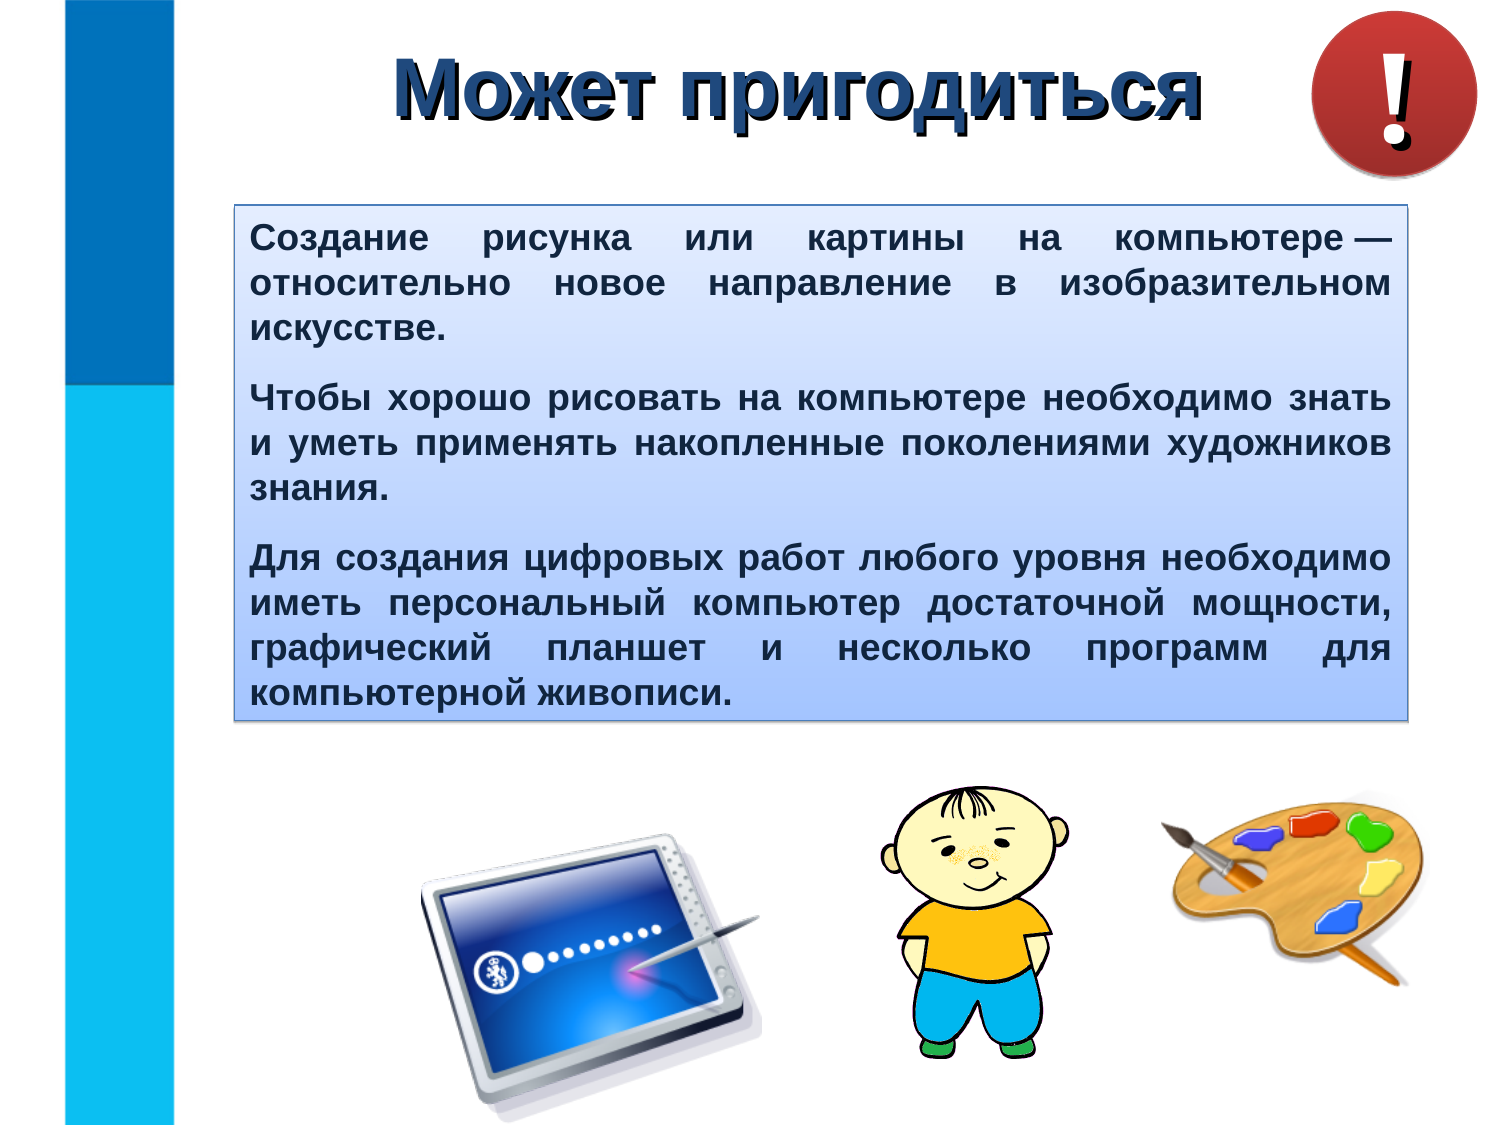

!
# Может пригодиться
Создание рисунка или картины на компьютере — относительно новое направление в изобразительном искусстве.
Чтобы хорошо рисовать на компьютере необходимо знать и уметь применять накопленные поколениями художников знания.
Для создания цифровых работ любого уровня необходимо иметь персональный компьютер достаточной мощности, графический планшет и несколько программ для компьютерной живописи.